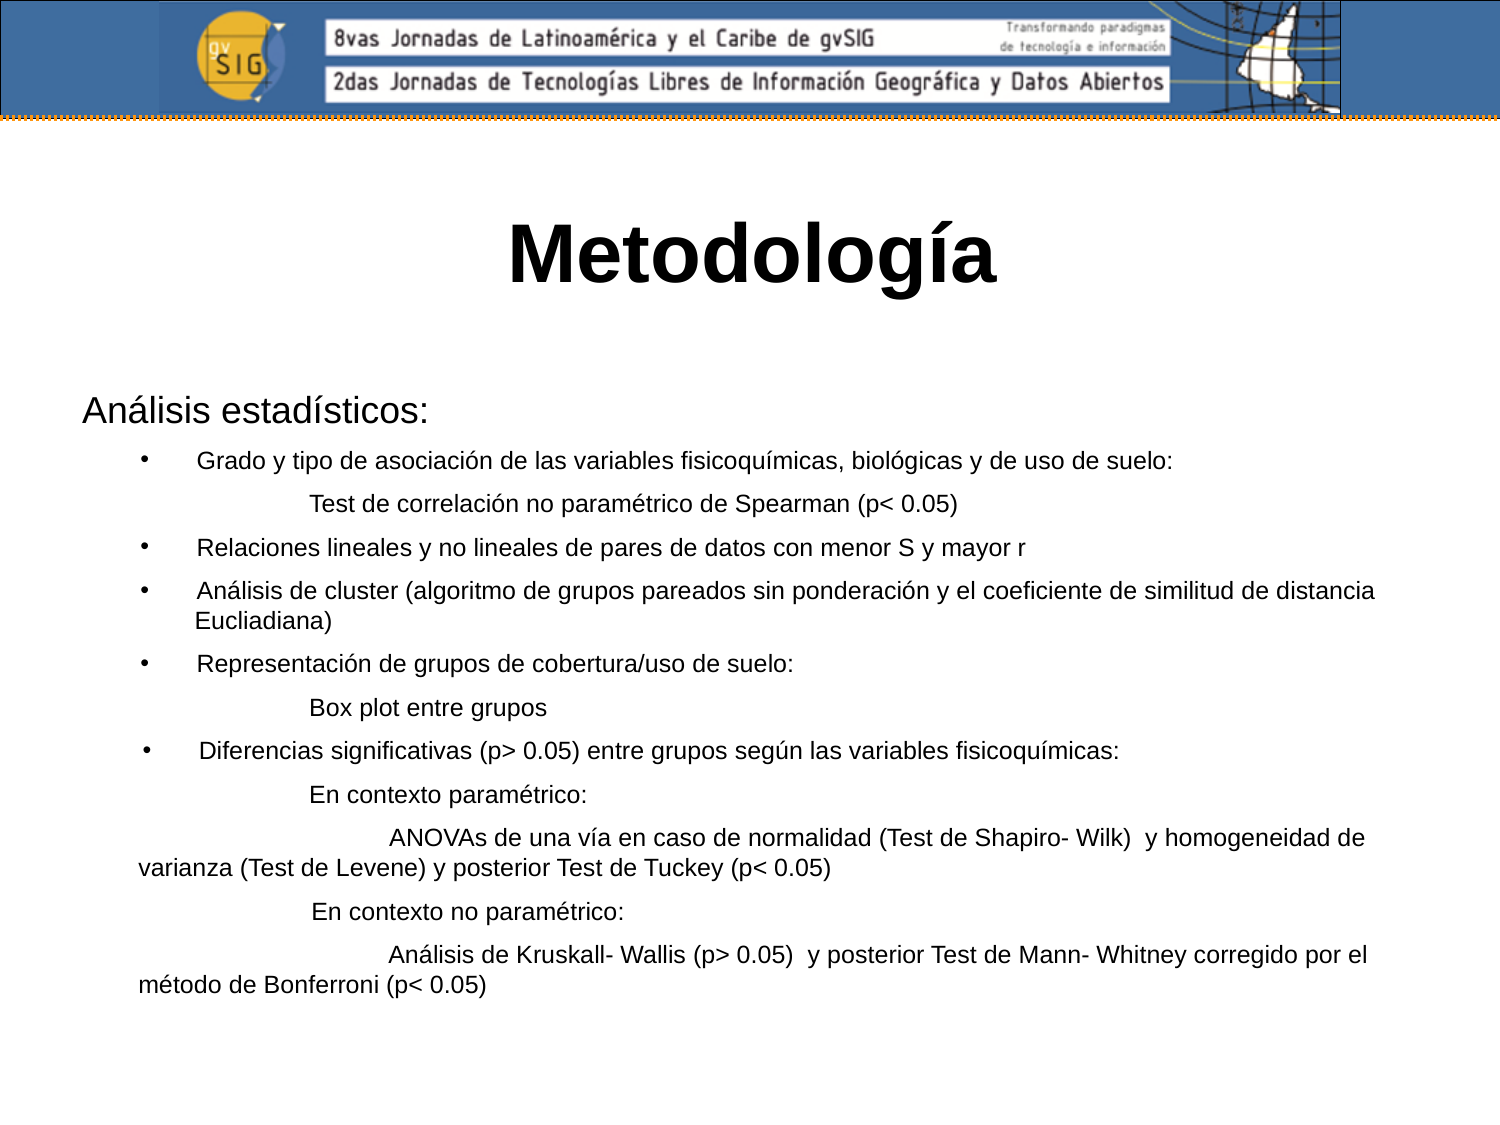

# Metodología
Análisis estadísticos:
Grado y tipo de asociación de las variables fisicoquímicas, biológicas y de uso de suelo:
Test de correlación no paramétrico de Spearman (p< 0.05)
Relaciones lineales y no lineales de pares de datos con menor S y mayor r
Análisis de cluster (algoritmo de grupos pareados sin ponderación y el coeficiente de similitud de distancia Eucliadiana)
Representación de grupos de cobertura/uso de suelo:
Box plot entre grupos
Diferencias significativas (p> 0.05) entre grupos según las variables fisicoquímicas:
En contexto paramétrico:
		 ANOVAs de una vía en caso de normalidad (Test de Shapiro- Wilk) y homogeneidad de varianza (Test de Levene) y posterior Test de Tuckey (p< 0.05)
En contexto no paramétrico:
Análisis de Kruskall- Wallis (p> 0.05) y posterior Test de Mann- Whitney corregido por el método de Bonferroni (p< 0.05)